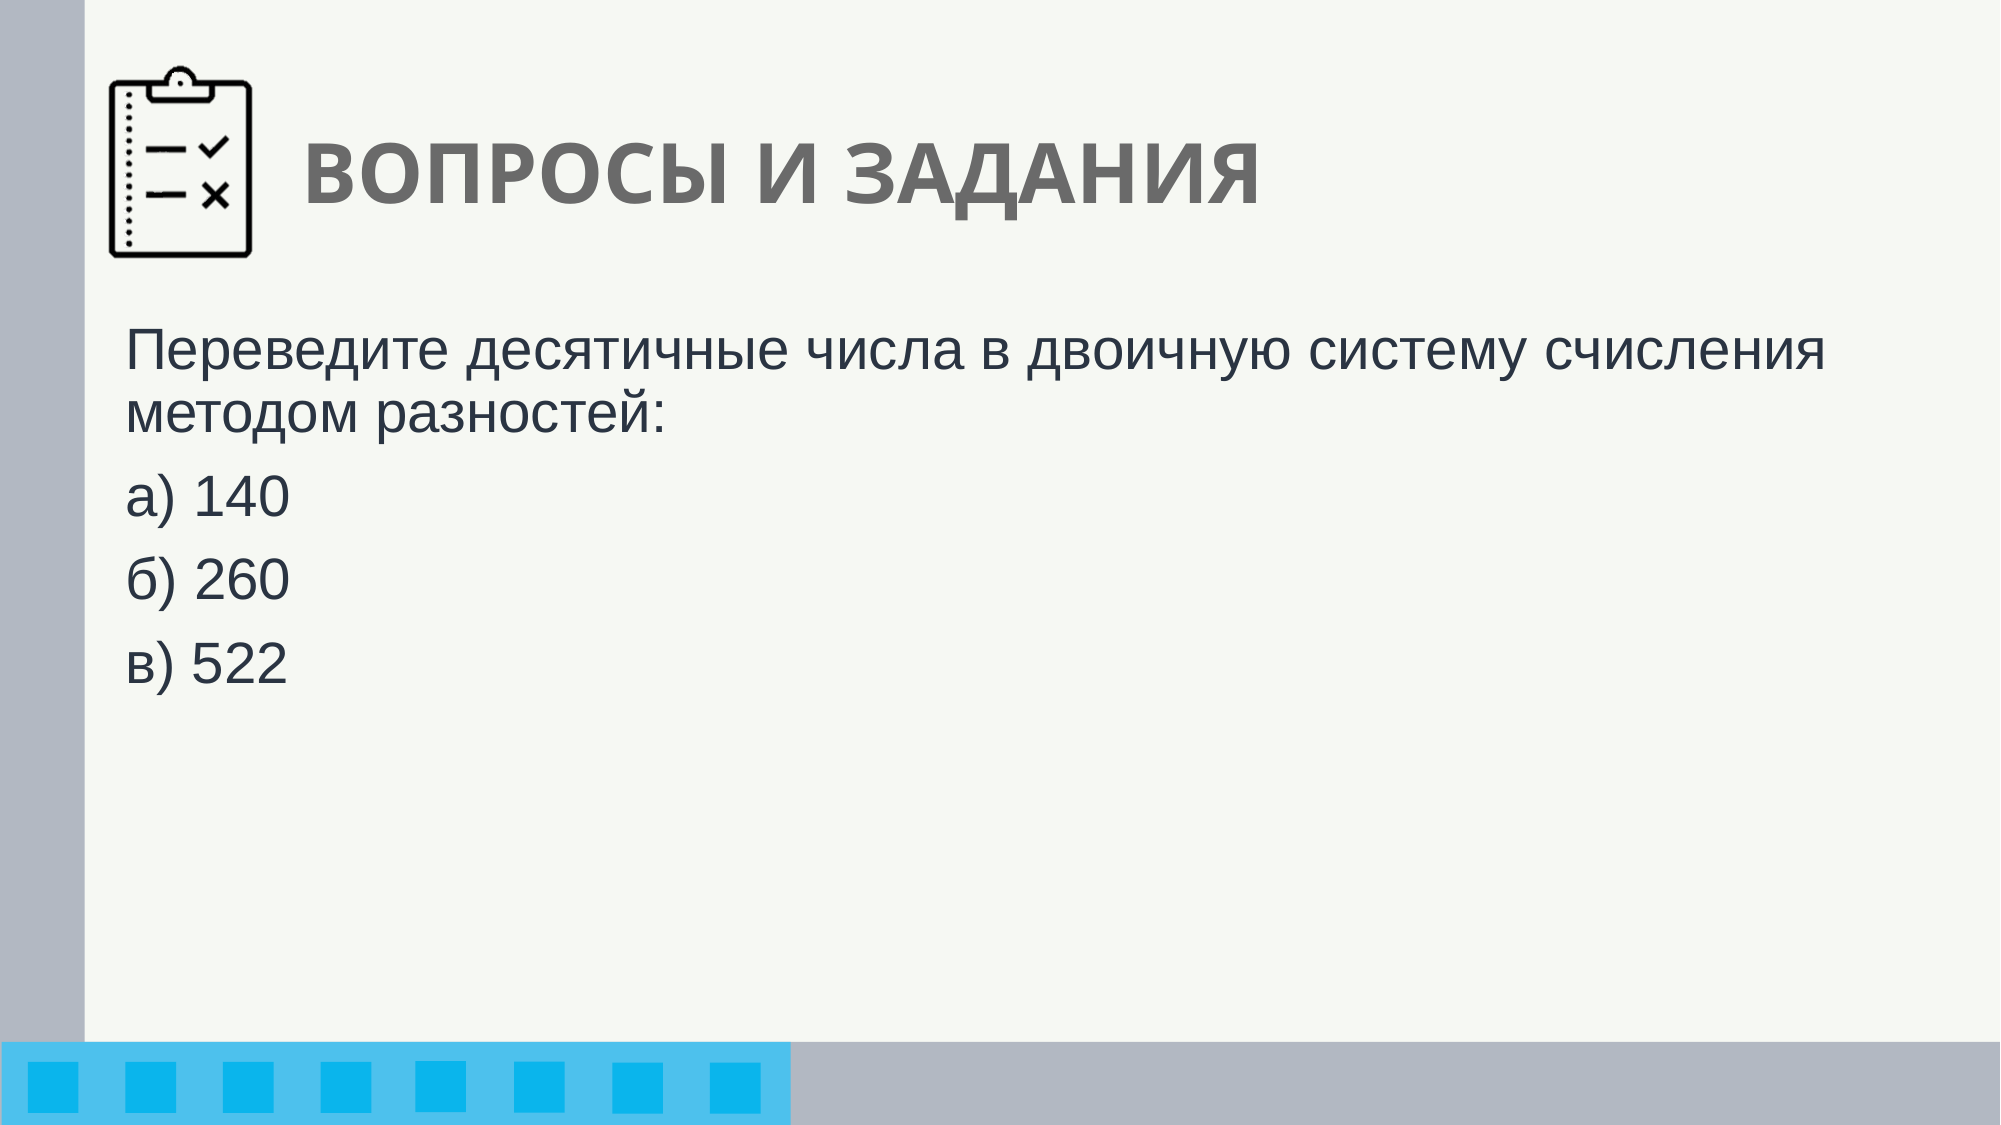

# ВОПРОСЫ И ЗАДАНИЯ
Переведите десятичные числа в двоичную систему счисления методом разностей:
а) 140
б) 260
в) 522